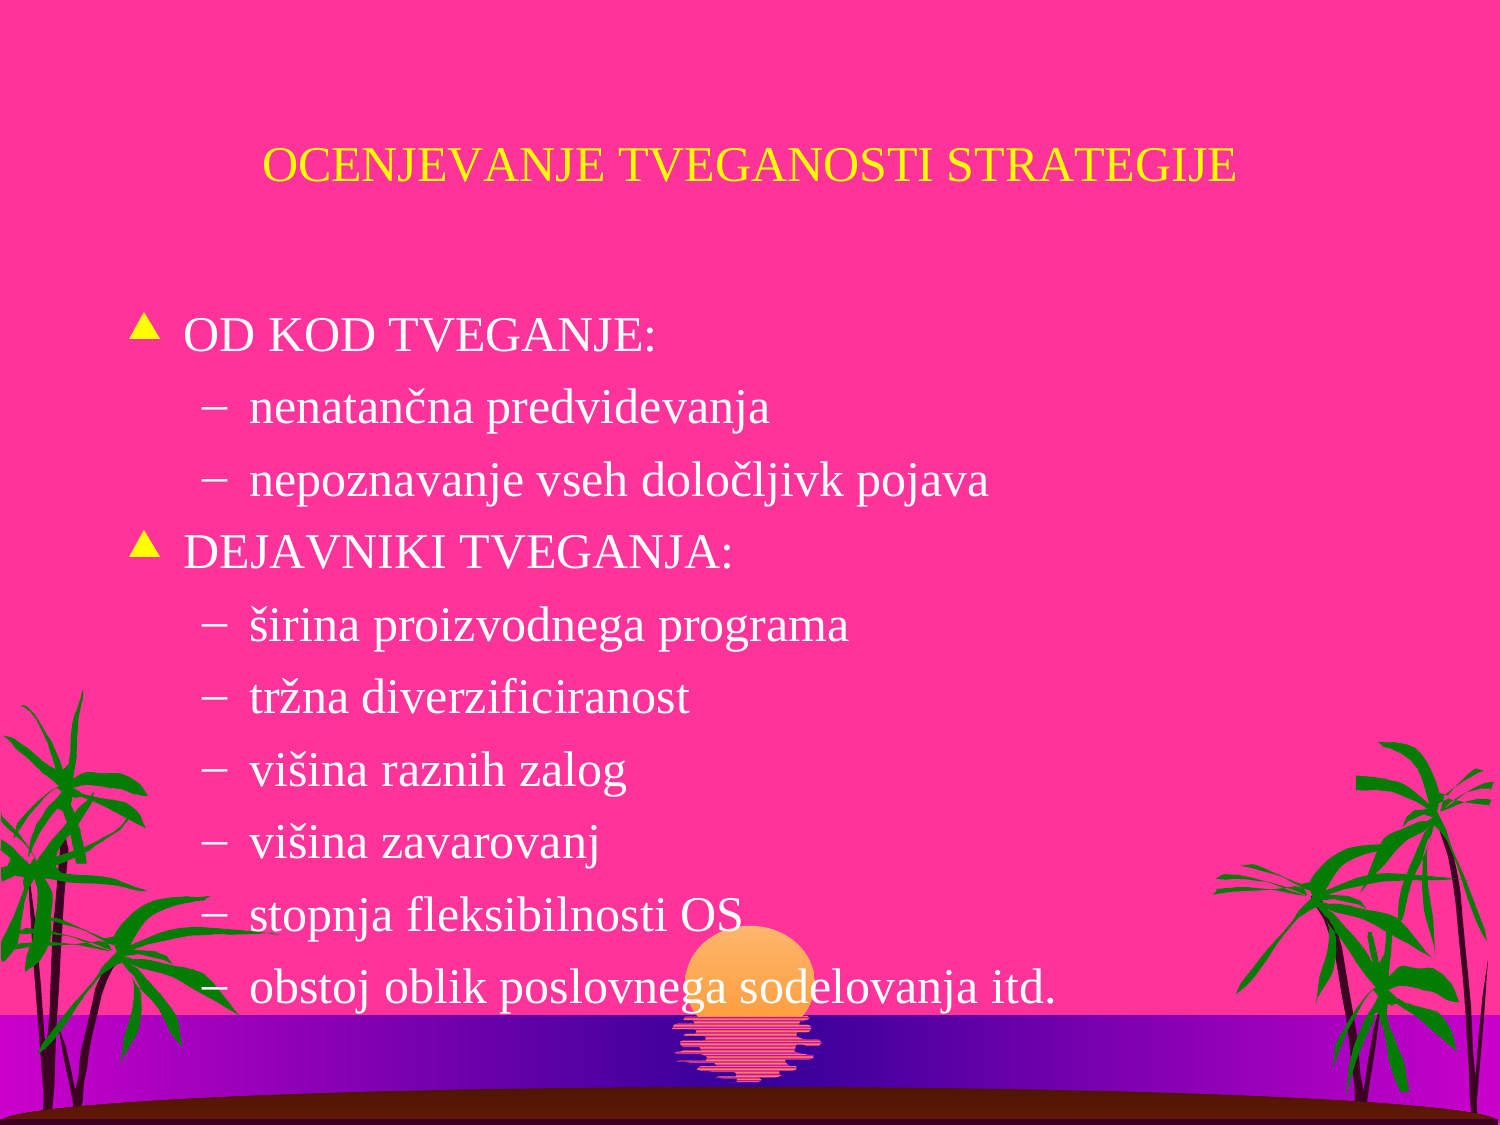

# OCENJEVANJE TVEGANOSTI STRATEGIJE
OD KOD TVEGANJE:
nenatančna predvidevanja
nepoznavanje vseh določljivk pojava
DEJAVNIKI TVEGANJA:
širina proizvodnega programa
tržna diverzificiranost
višina raznih zalog
višina zavarovanj
stopnja fleksibilnosti OS
obstoj oblik poslovnega sodelovanja itd.